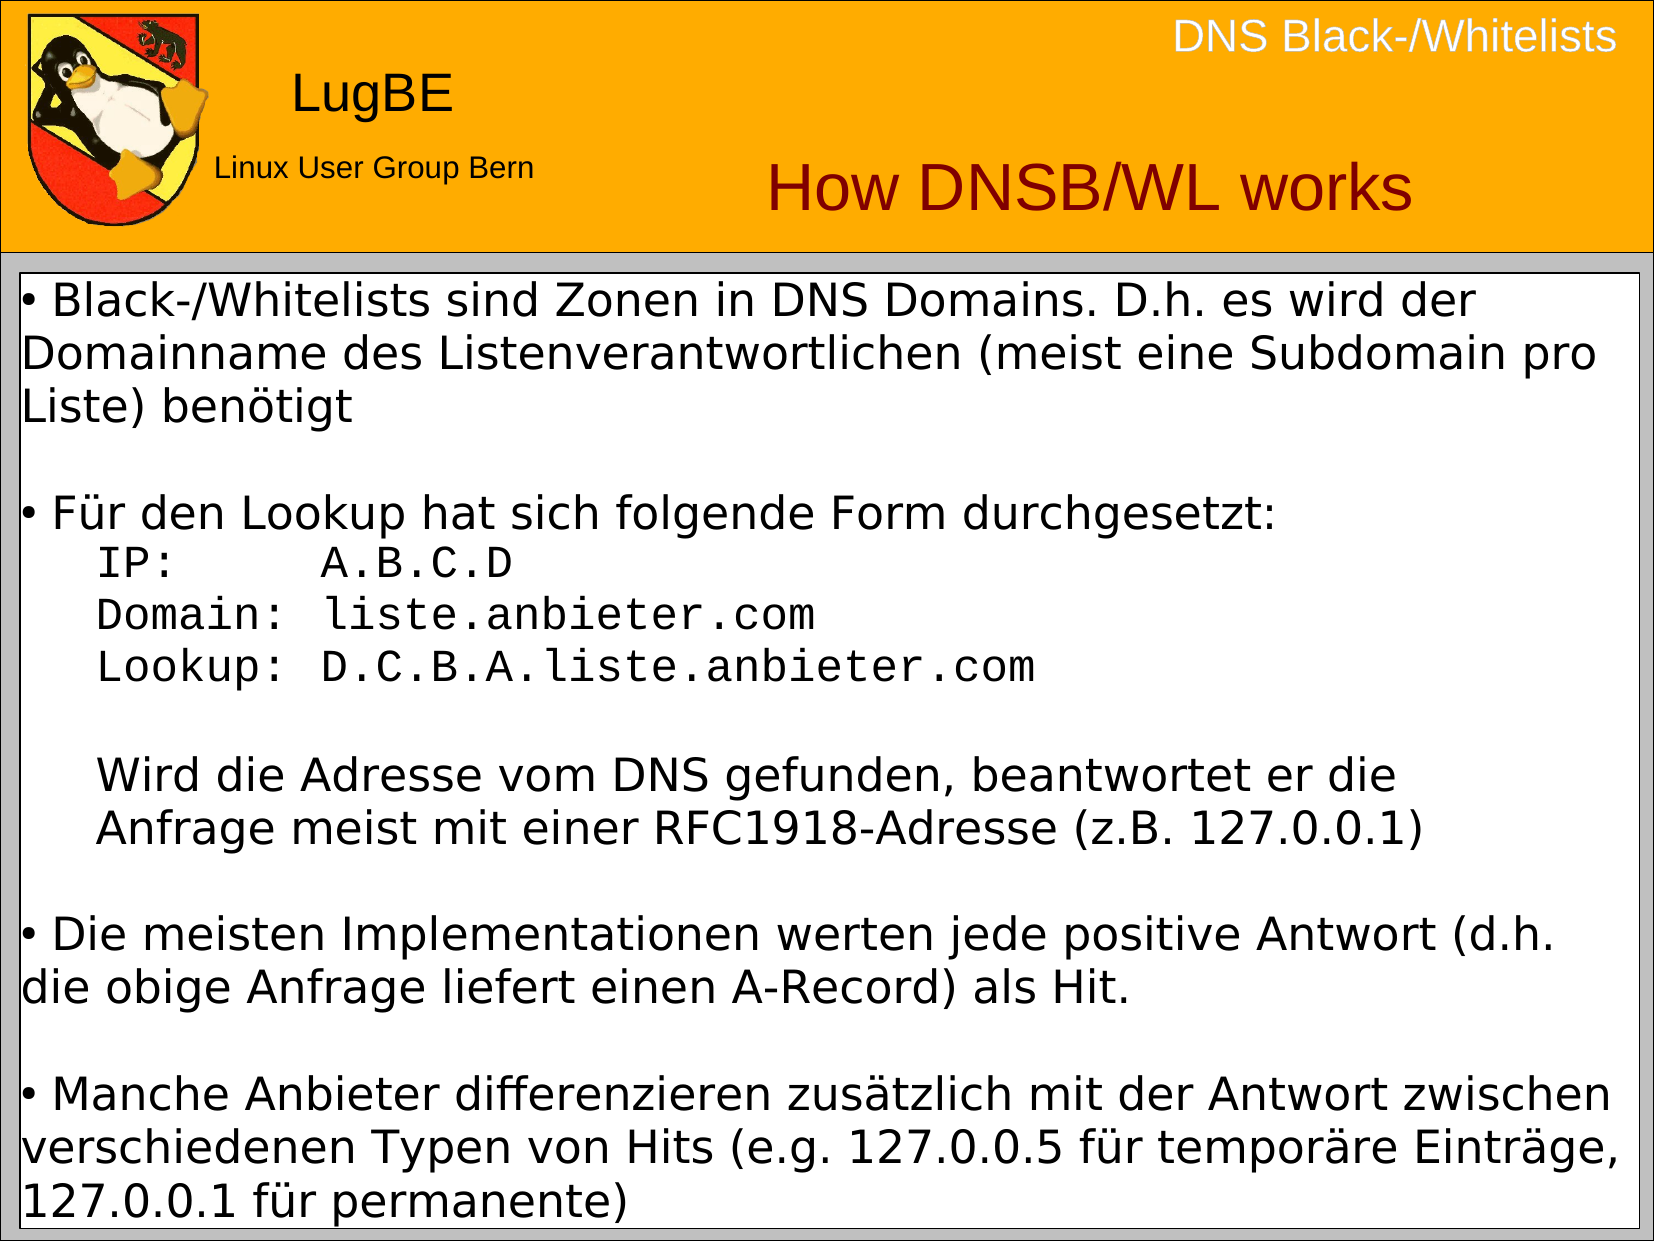

How DNSB/WL works
 Black-/Whitelists sind Zonen in DNS Domains. D.h. es wird der Domainname des Listenverantwortlichen (meist eine Subdomain pro Liste) benötigt
 Für den Lookup hat sich folgende Form durchgesetzt:
	IP: 		A.B.C.D
	Domain: 	liste.anbieter.com
	Lookup: 	D.C.B.A.liste.anbieter.com
	Wird die Adresse vom DNS gefunden, beantwortet er die
	Anfrage meist mit einer RFC1918-Adresse (z.B. 127.0.0.1)
 Die meisten Implementationen werten jede positive Antwort (d.h. die obige Anfrage liefert einen A-Record) als Hit.
 Manche Anbieter differenzieren zusätzlich mit der Antwort zwischen verschiedenen Typen von Hits (e.g. 127.0.0.5 für temporäre Einträge, 127.0.0.1 für permanente)